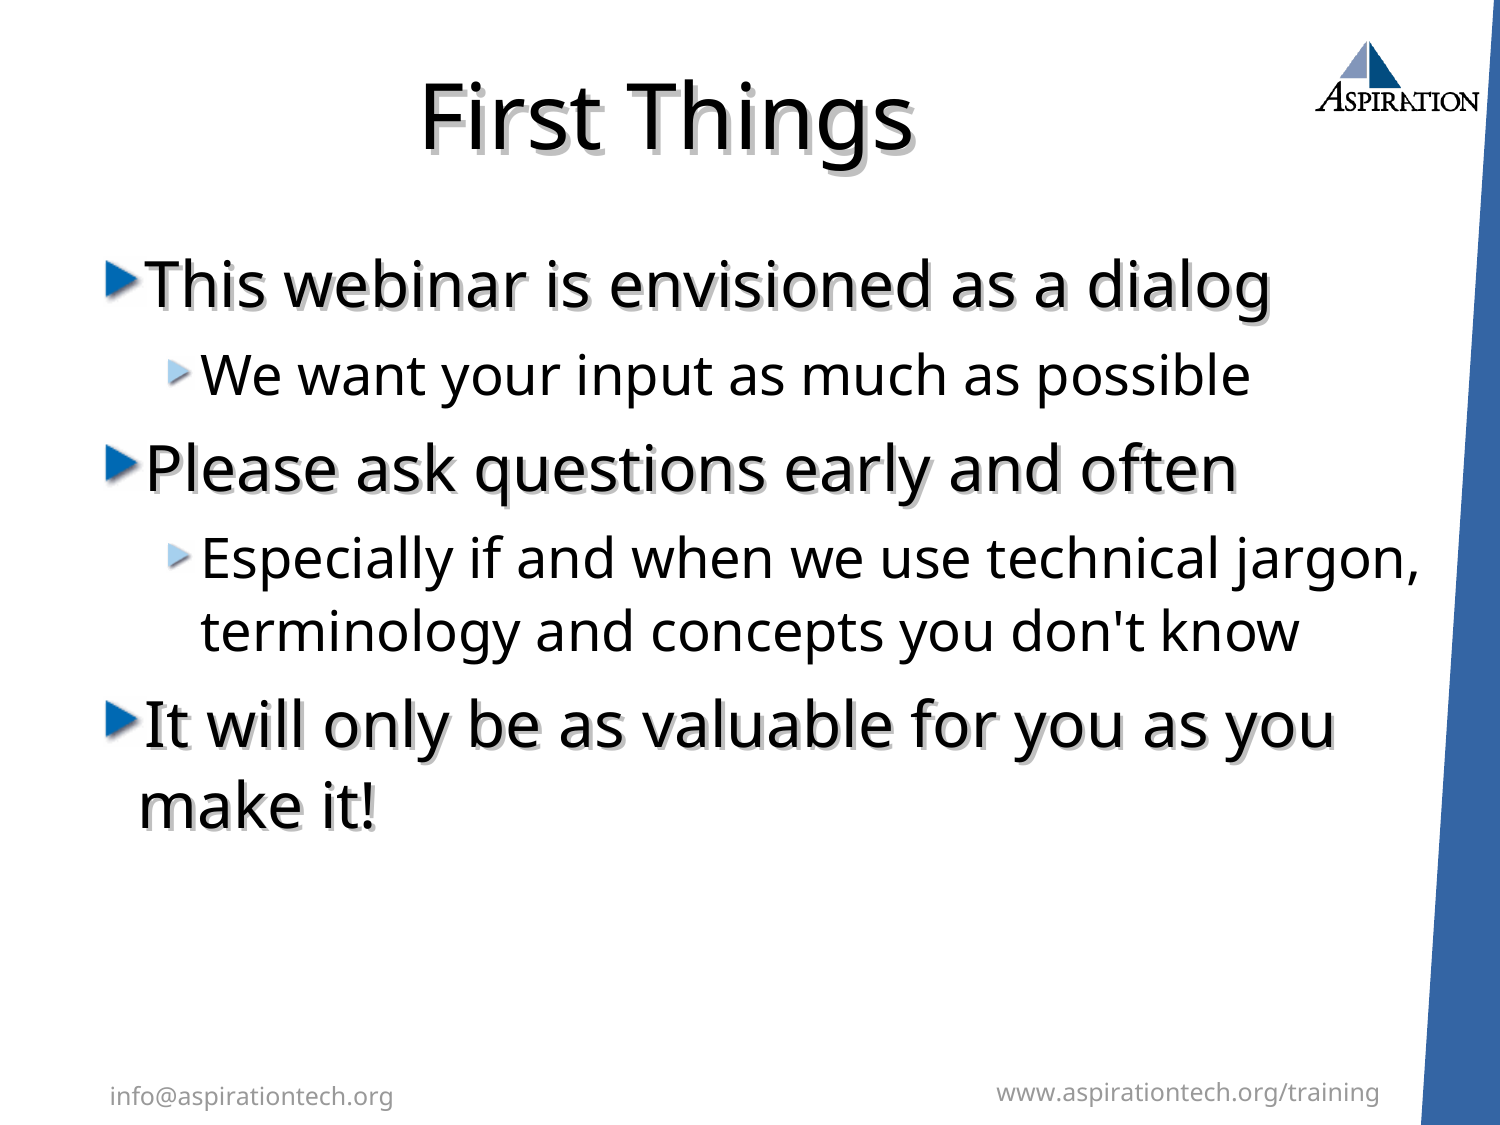

# First Things
This webinar is envisioned as a dialog
We want your input as much as possible
Please ask questions early and often
Especially if and when we use technical jargon, terminology and concepts you don't know
It will only be as valuable for you as you make it!